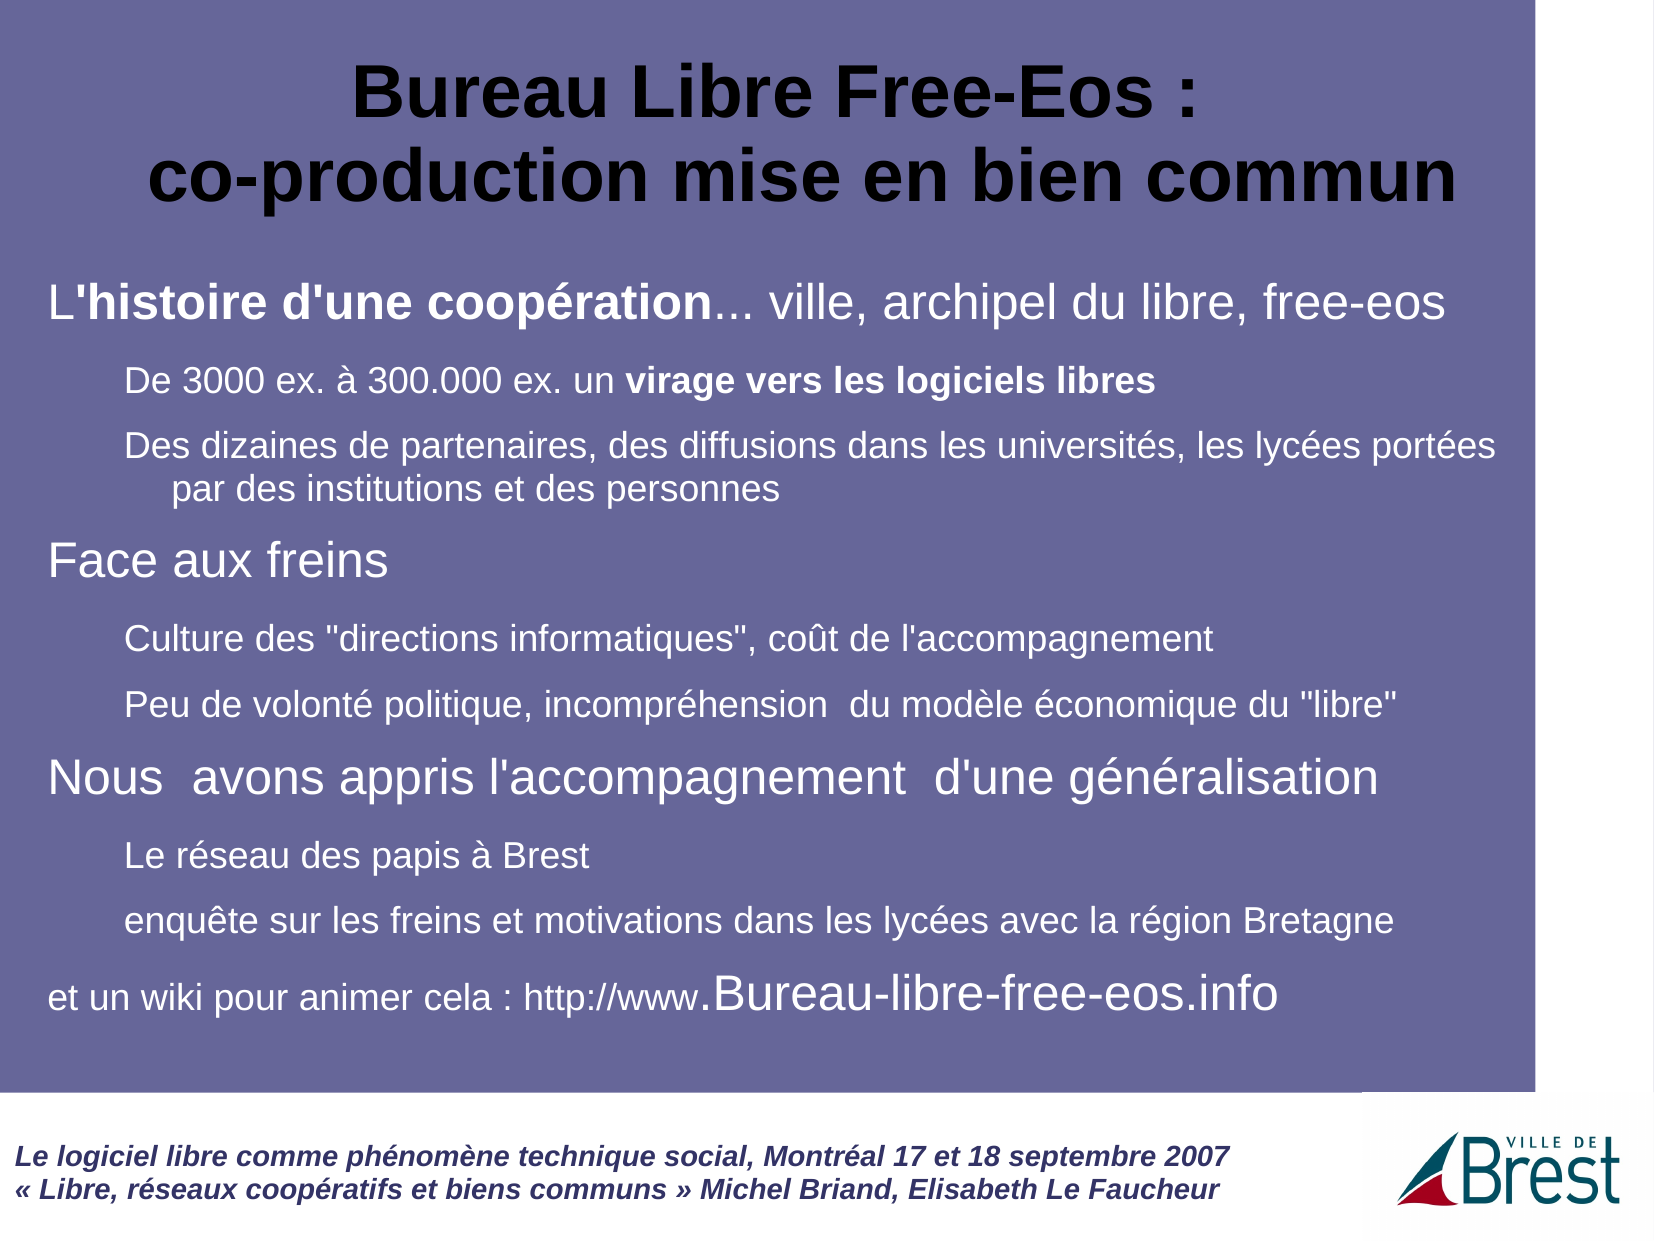

# Bureau Libre Free-Eos : co-production mise en bien commun
L'histoire d'une coopération... ville, archipel du libre, free-eos
De 3000 ex. à 300.000 ex. un virage vers les logiciels libres
Des dizaines de partenaires, des diffusions dans les universités, les lycées portées par des institutions et des personnes
Face aux freins
Culture des "directions informatiques", coût de l'accompagnement
Peu de volonté politique, incompréhension du modèle économique du "libre"
Nous avons appris l'accompagnement d'une généralisation
Le réseau des papis à Brest
enquête sur les freins et motivations dans les lycées avec la région Bretagne
et un wiki pour animer cela : http://www.Bureau-libre-free-eos.info